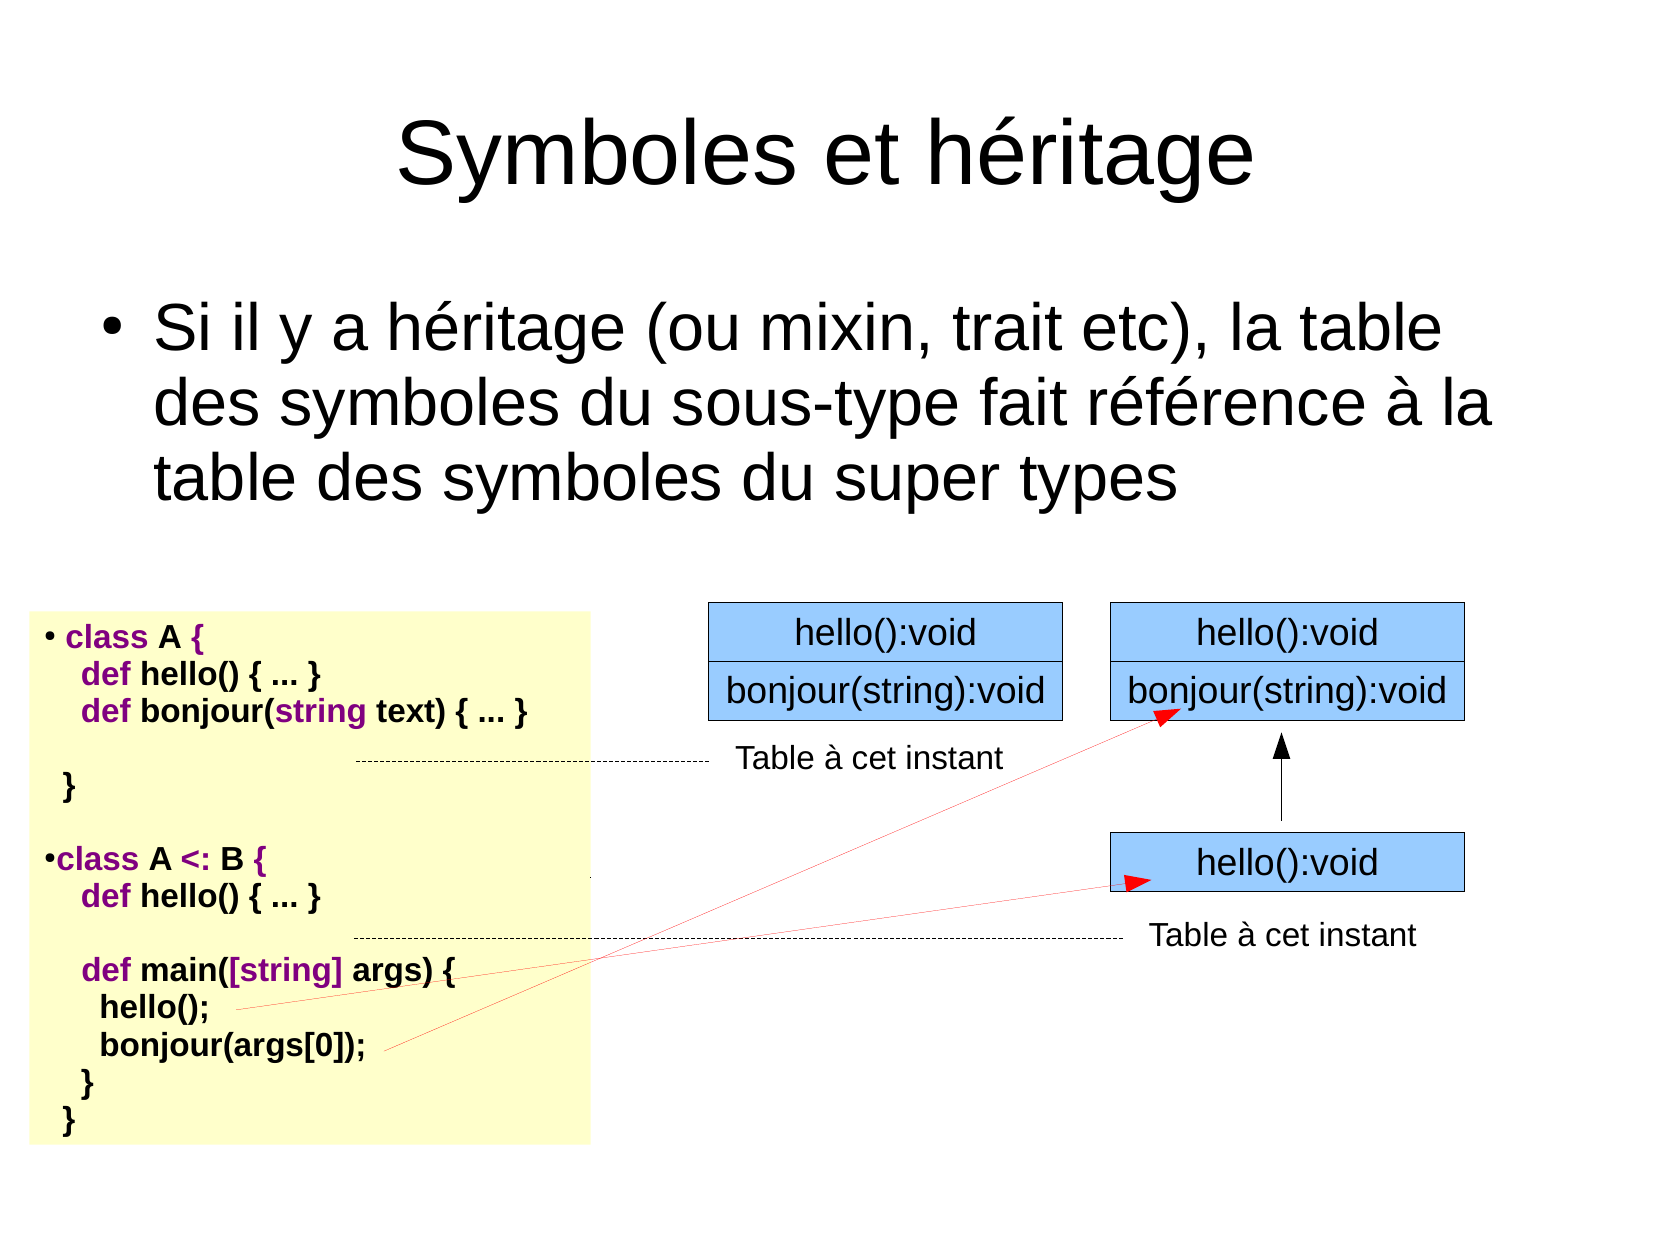

# Symboles et héritage
Si il y a héritage (ou mixin, trait etc), la table des symboles du sous-type fait référence à la table des symboles du super types
hello():void
hello():void
 class A {
 def hello() { ... }
 def bonjour(string text) { ... }
 }
class A <: B {
 def hello() { ... }
 def main([string] args) {
 hello();
 bonjour(args[0]);
 }
 }
bonjour(string):void
bonjour(string):void
Table à cet instant
hello():void
Table à cet instant